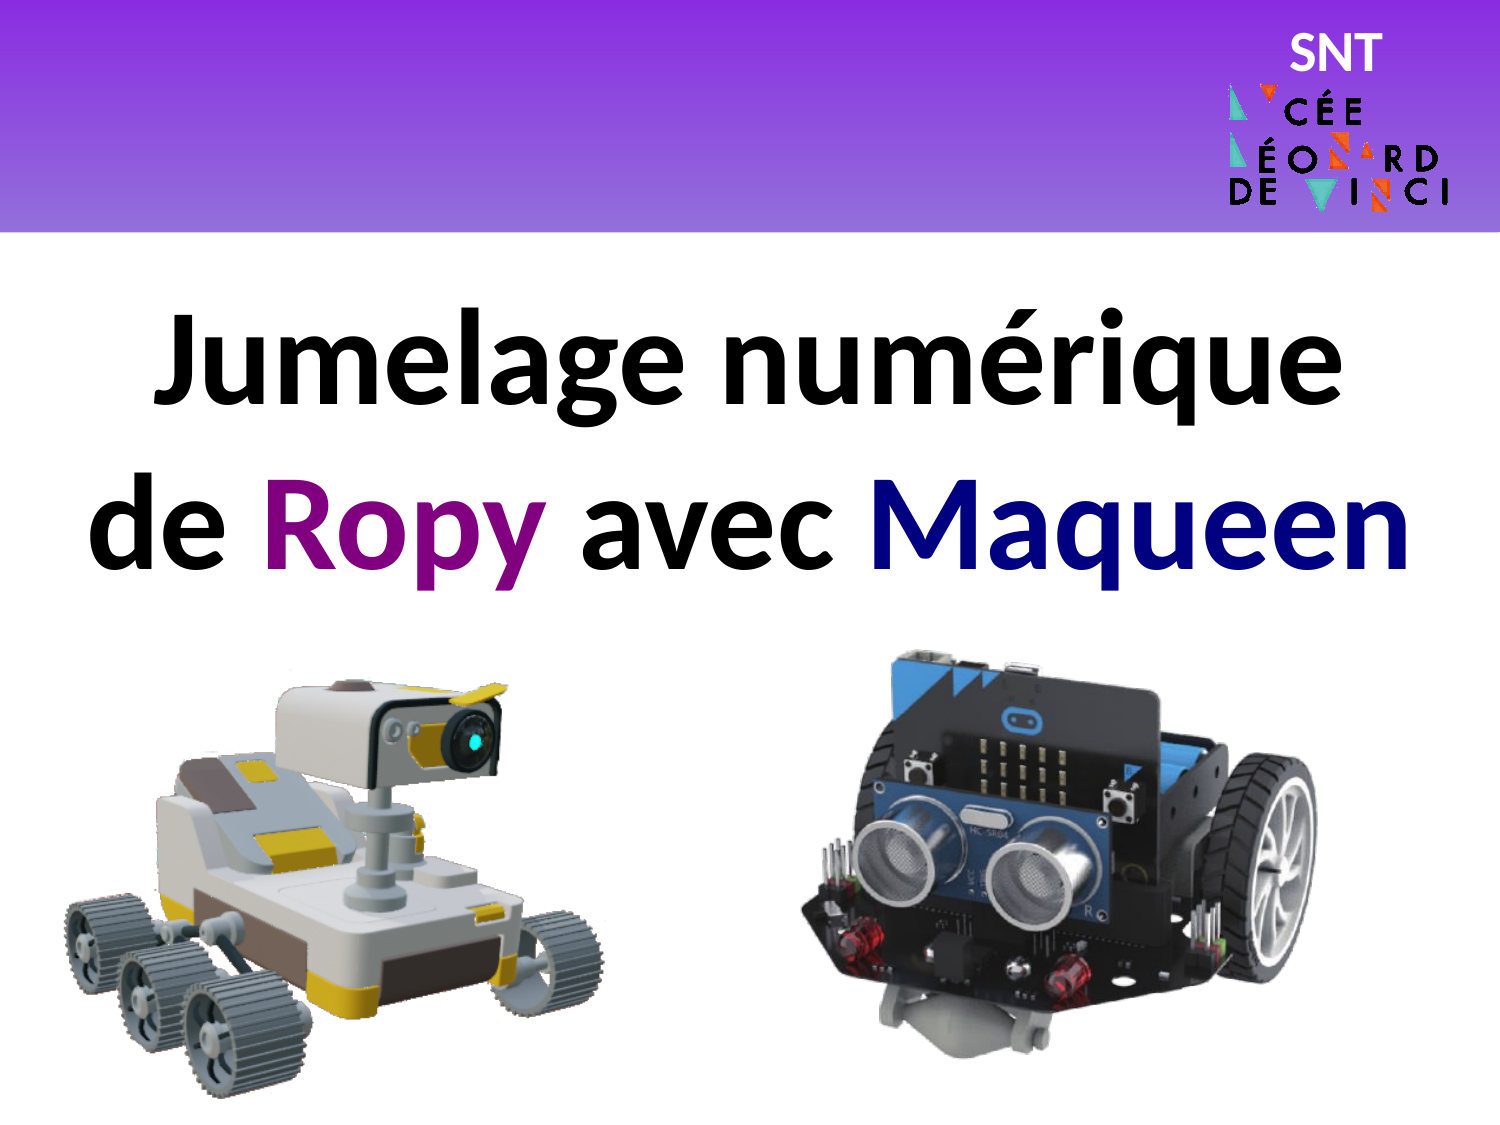

SNT
# Jumelage numérique
de Ropy avec Maqueen